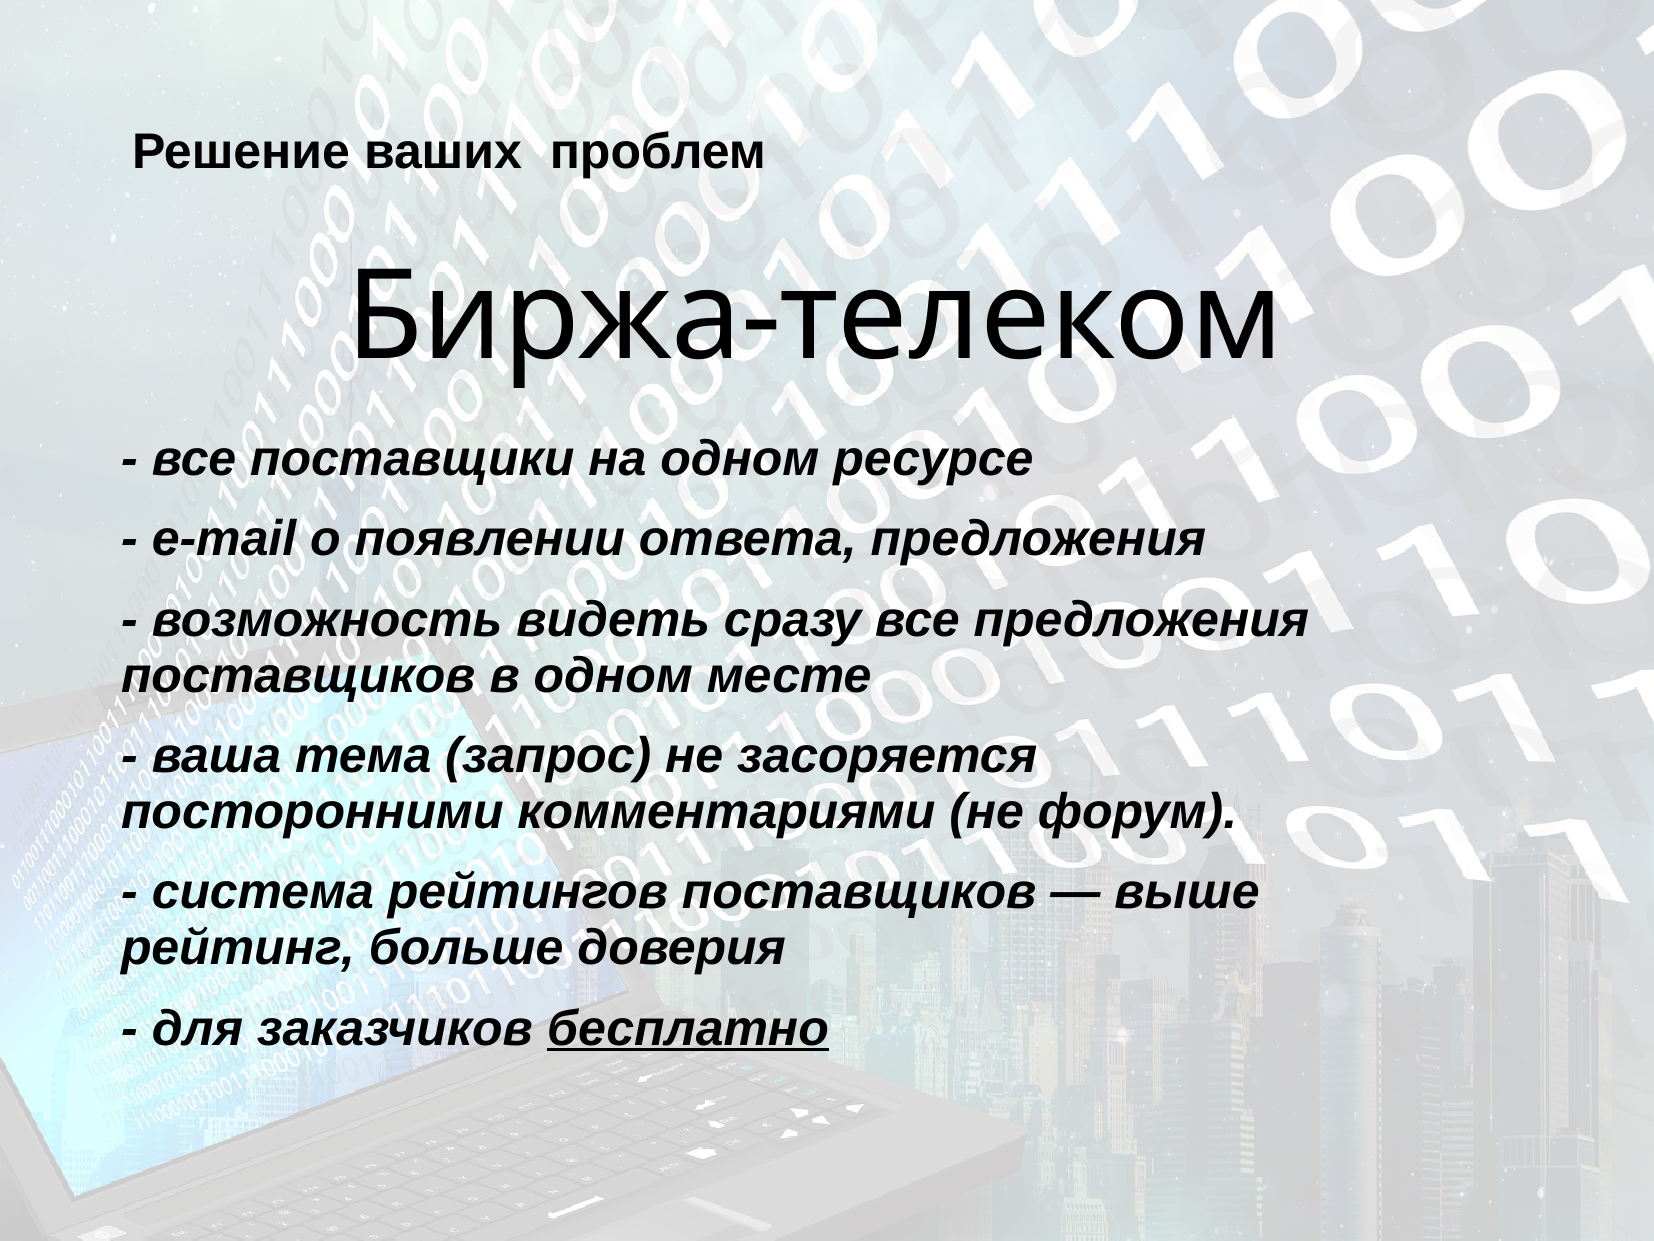

Решение ваших проблем
# Биржа-телеком
- все поставщики на одном ресурсе
- e-mail о появлении ответа, предложения
- возможность видеть сразу все предложения поставщиков в одном месте
- ваша тема (запрос) не засоряется посторонними комментариями (не форум).
- система рейтингов поставщиков — выше рейтинг, больше доверия
- для заказчиков бесплатно